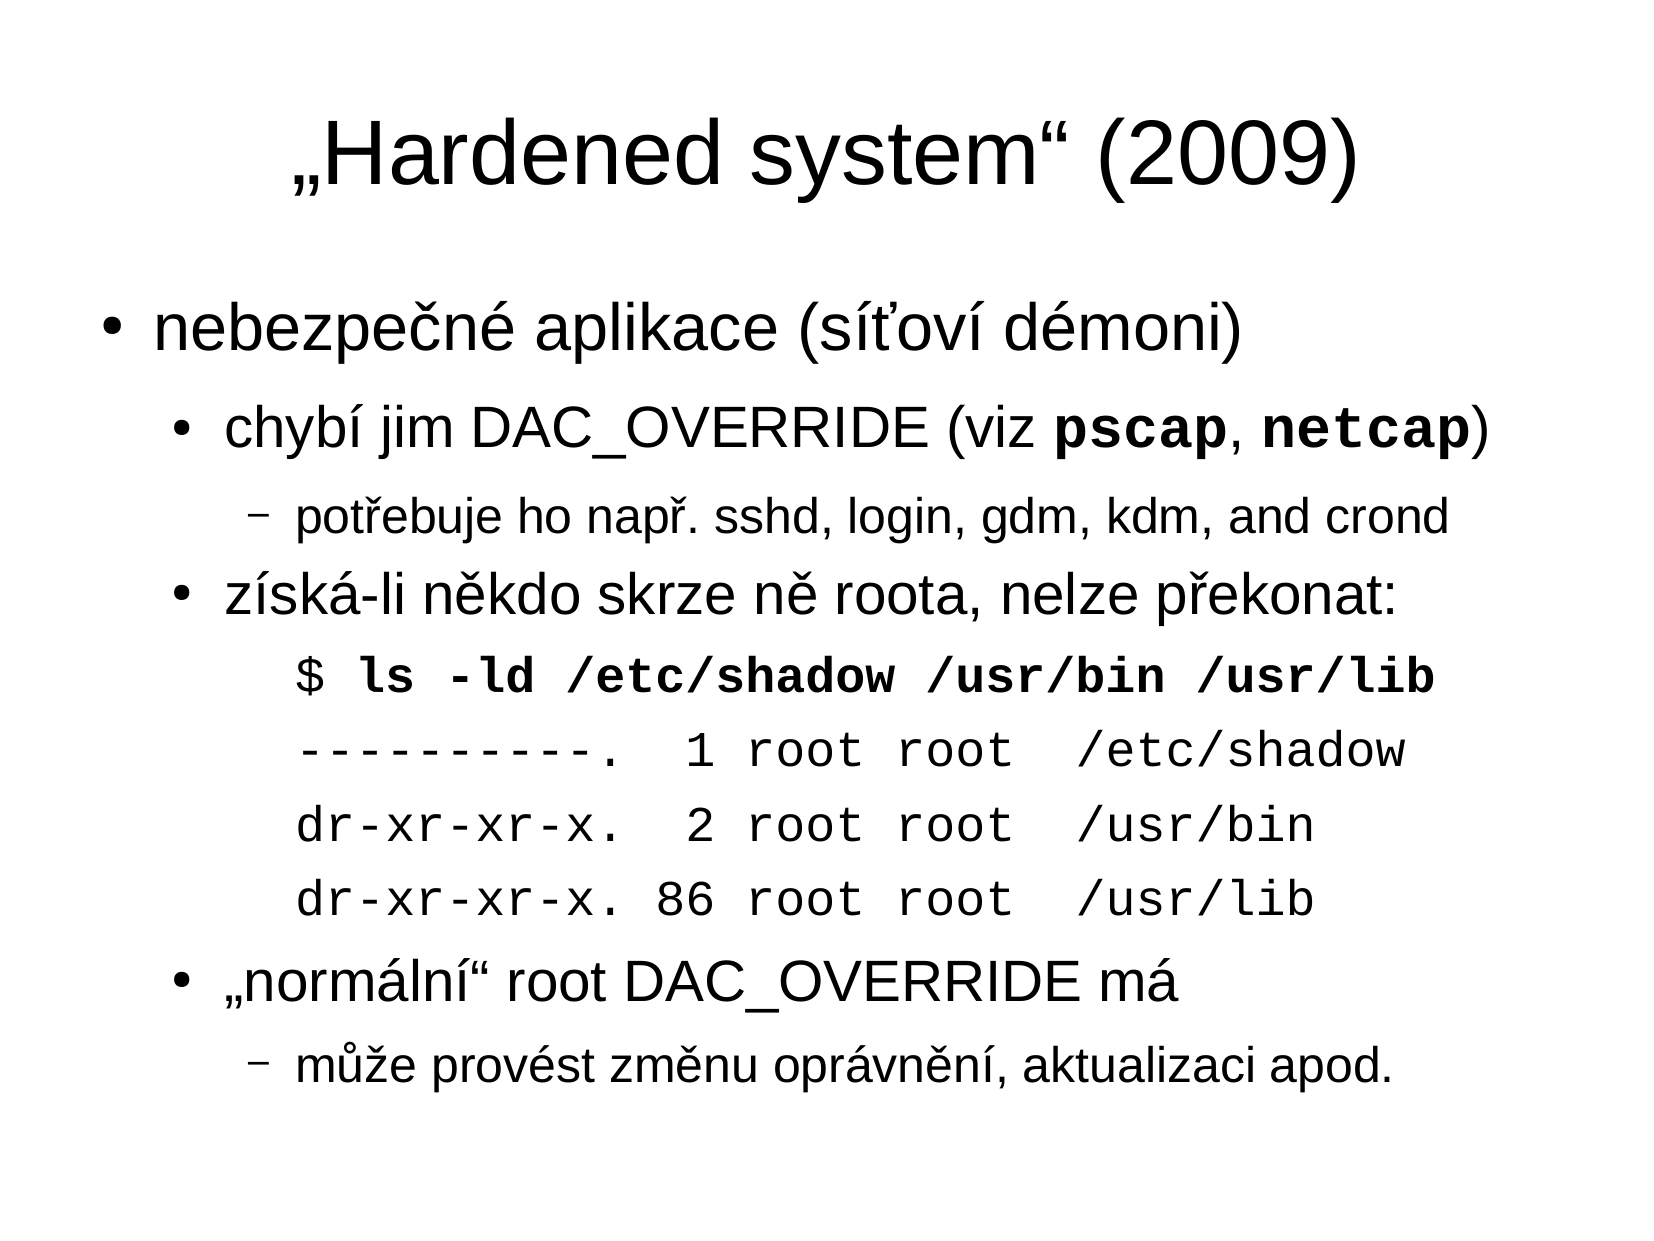

# „Hardened system“ (2009)
nebezpečné aplikace (síťoví démoni)
chybí jim DAC_OVERRIDE (viz pscap, netcap)
potřebuje ho např. sshd, login, gdm, kdm, and crond
získá-li někdo skrze ně roota, nelze překonat:
$ ls -ld /etc/shadow /usr/bin /usr/lib
----------. 1 root root /etc/shadow
dr-xr-xr-x. 2 root root /usr/bin
dr-xr-xr-x. 86 root root /usr/lib
„normální“ root DAC_OVERRIDE má
může provést změnu oprávnění, aktualizaci apod.